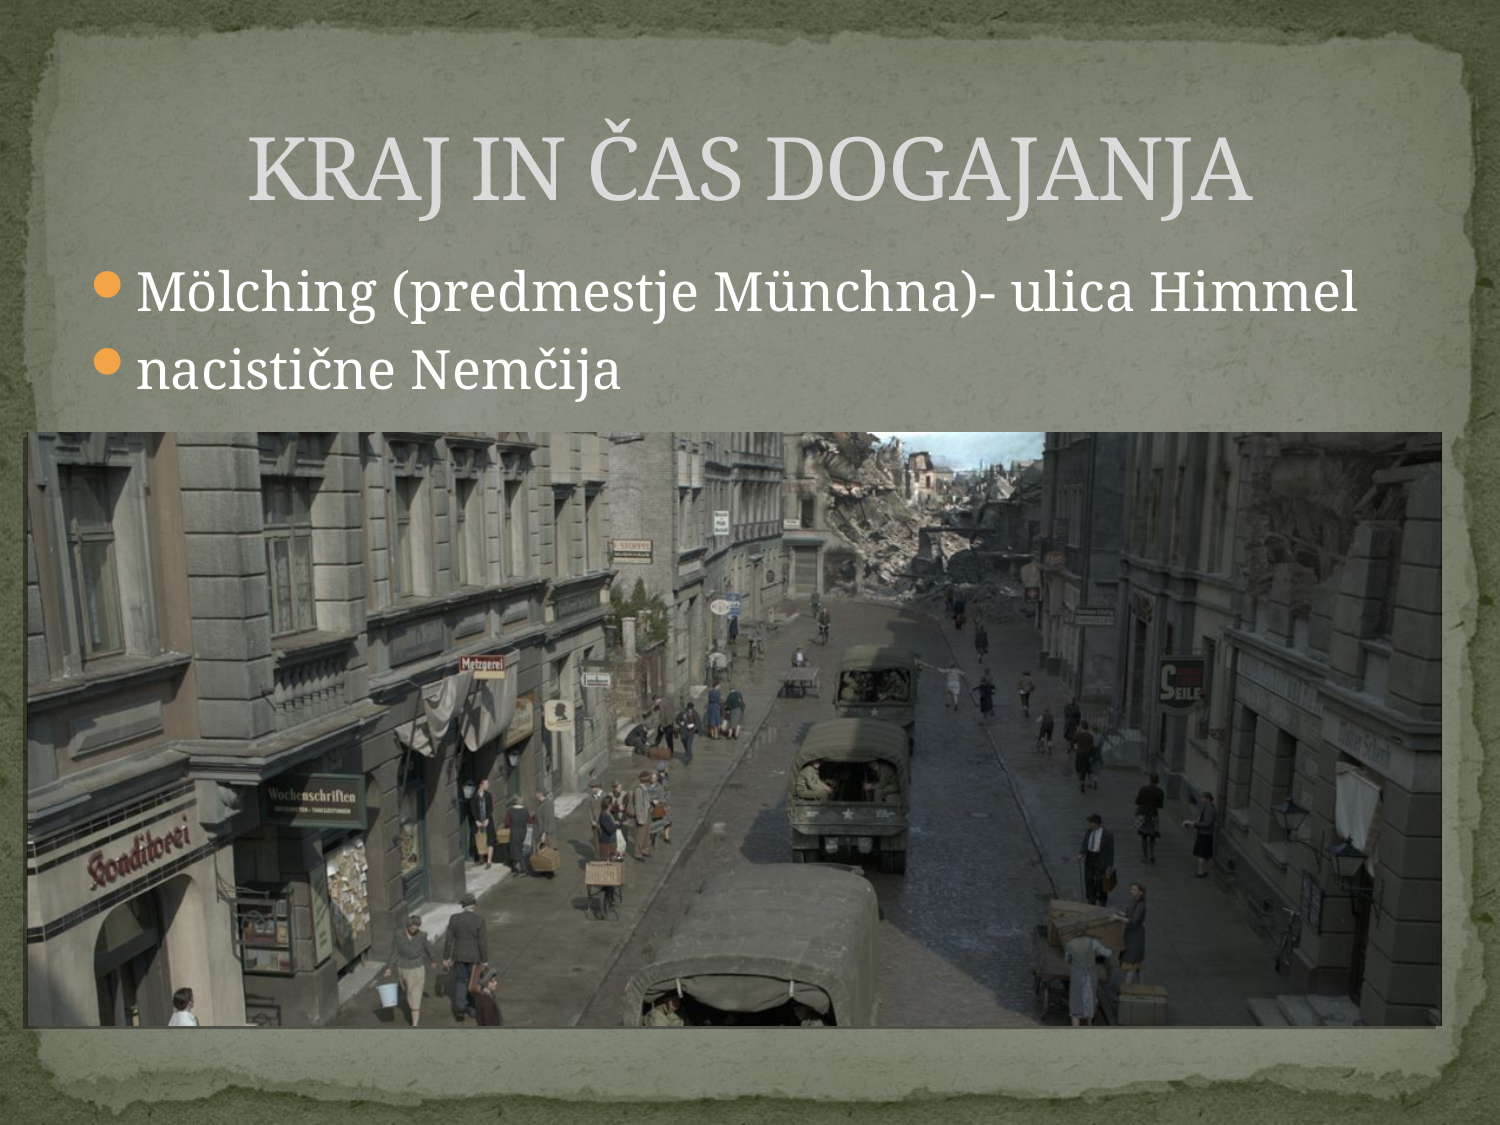

KRAJ IN ČAS DOGAJANJA
# Mölching (predmestje Münchna)- ulica Himmel
nacistične Nemčija